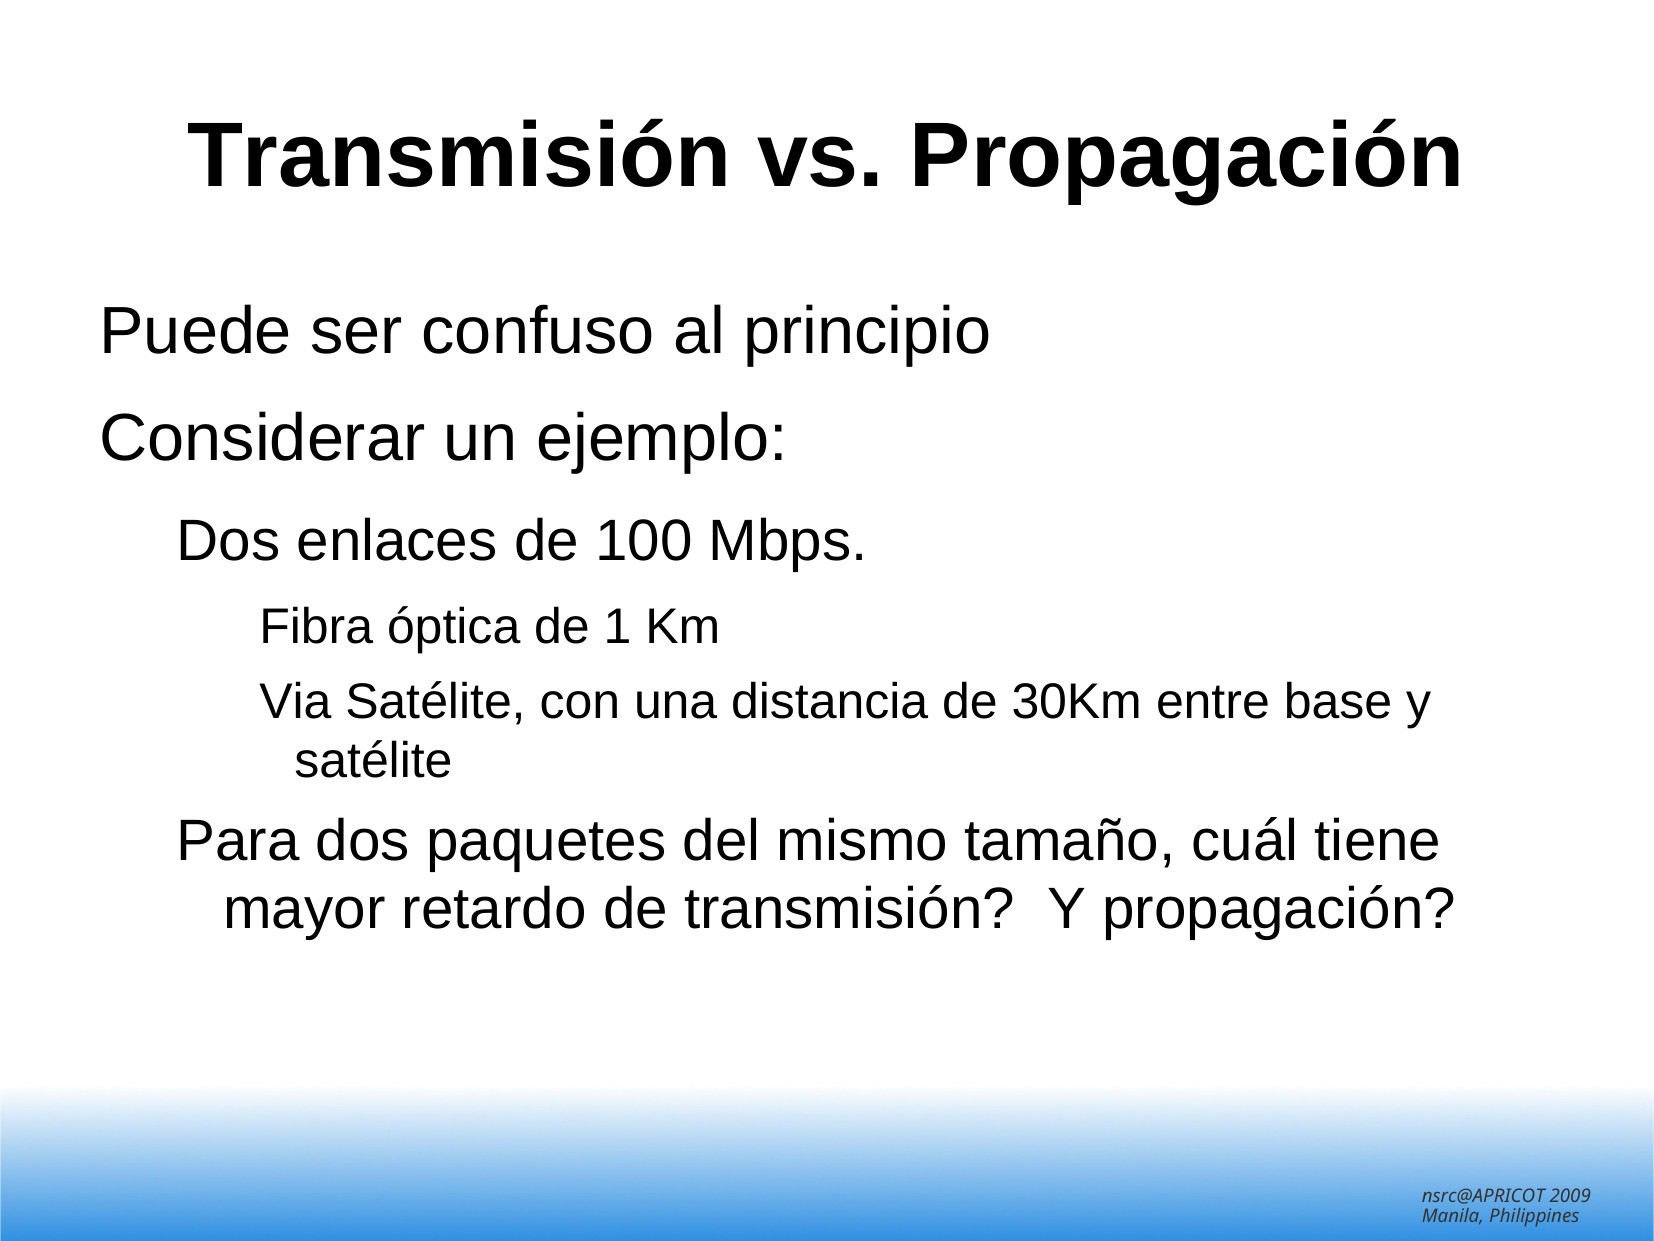

# Transmisión vs. Propagación
Puede ser confuso al principio
Considerar un ejemplo:
Dos enlaces de 100 Mbps.
Fibra óptica de 1 Km
Via Satélite, con una distancia de 30Km entre base y satélite
Para dos paquetes del mismo tamaño, cuál tiene mayor retardo de transmisión? Y propagación?